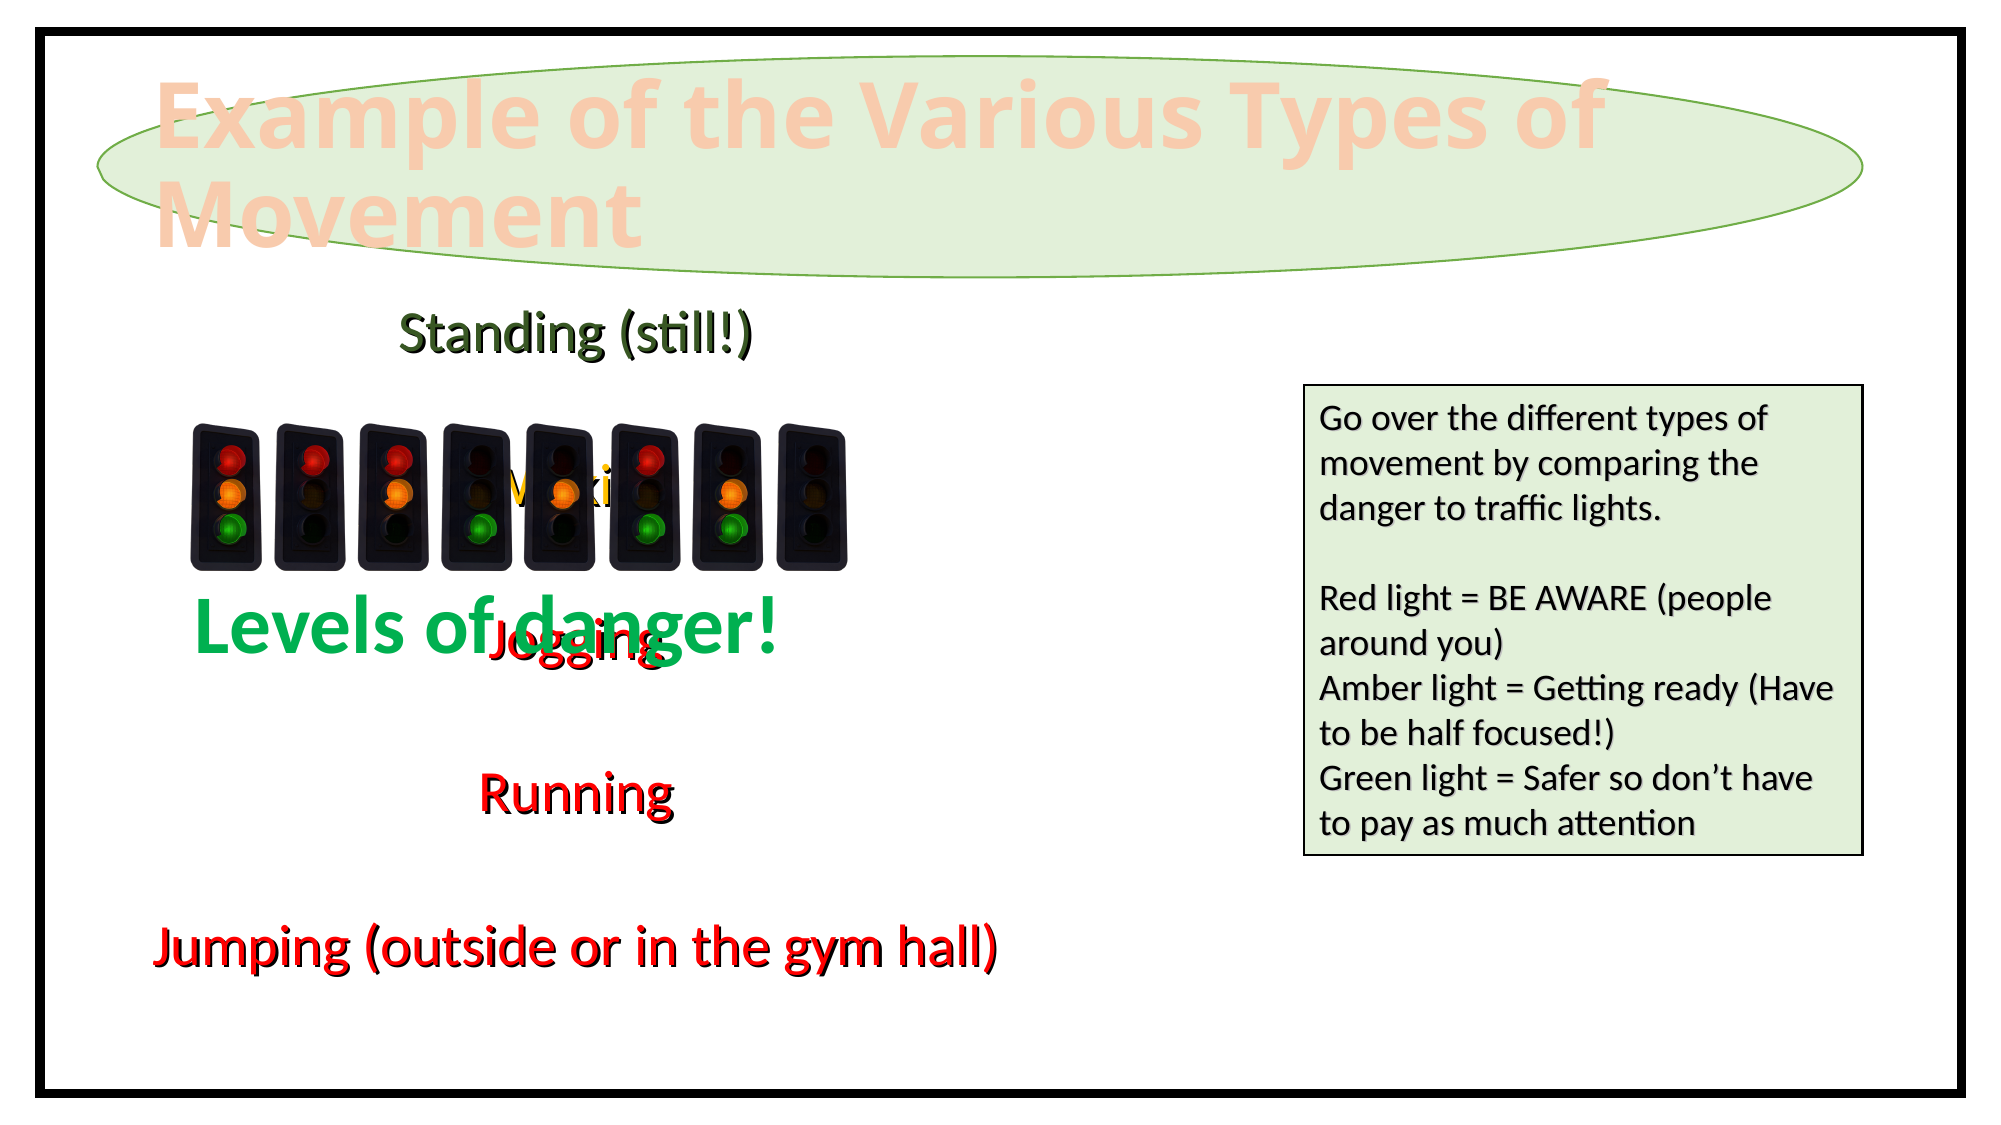

# Example of the Various Types of Movement
Standing (still!)
Walking
Jogging
Running
Jumping (outside or in the gym hall)
Go over the different types of movement by comparing the danger to traffic lights.
Red light = BE AWARE (people around you)
Amber light = Getting ready (Have to be half focused!)
Green light = Safer so don’t have to pay as much attention
Levels of danger!